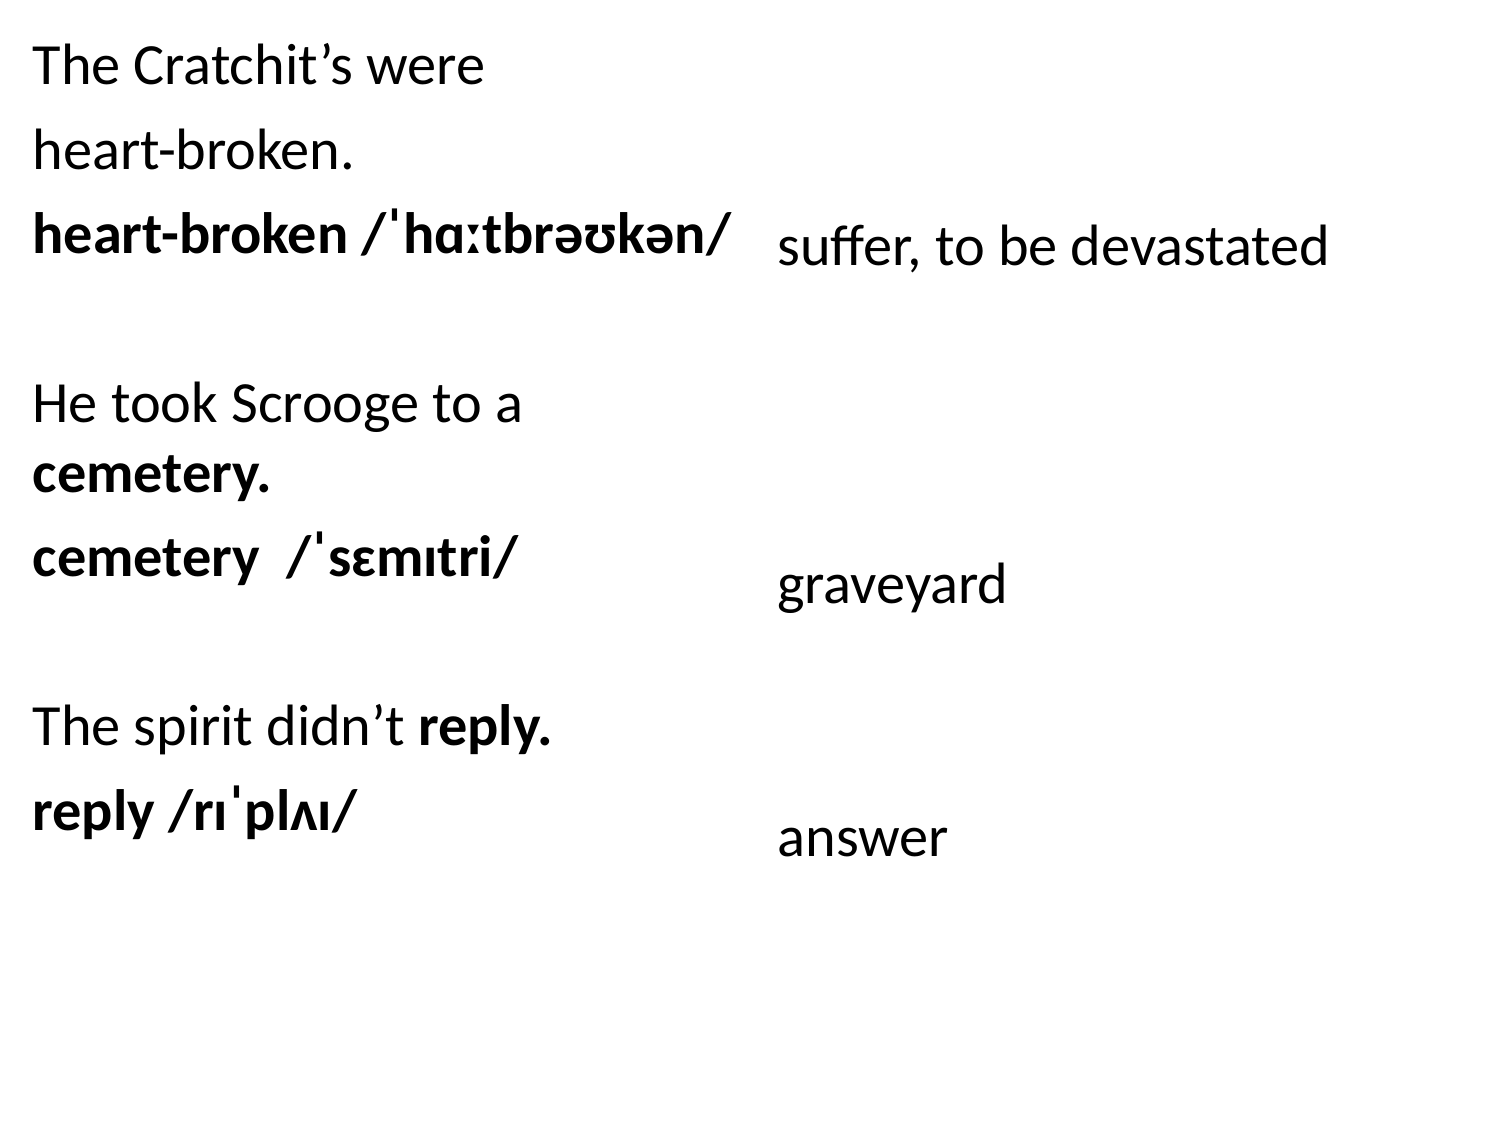

# The Cratchit’s were
heart-broken.
heart-broken /ˈhɑːtbrəʊkən/
He took Scrooge to a cemetery.
cemetery /ˈsɛmɪtri/
The spirit didn’t reply.
reply /rɪˈplʌɪ/
suffer, to be devastated
graveyard
answer